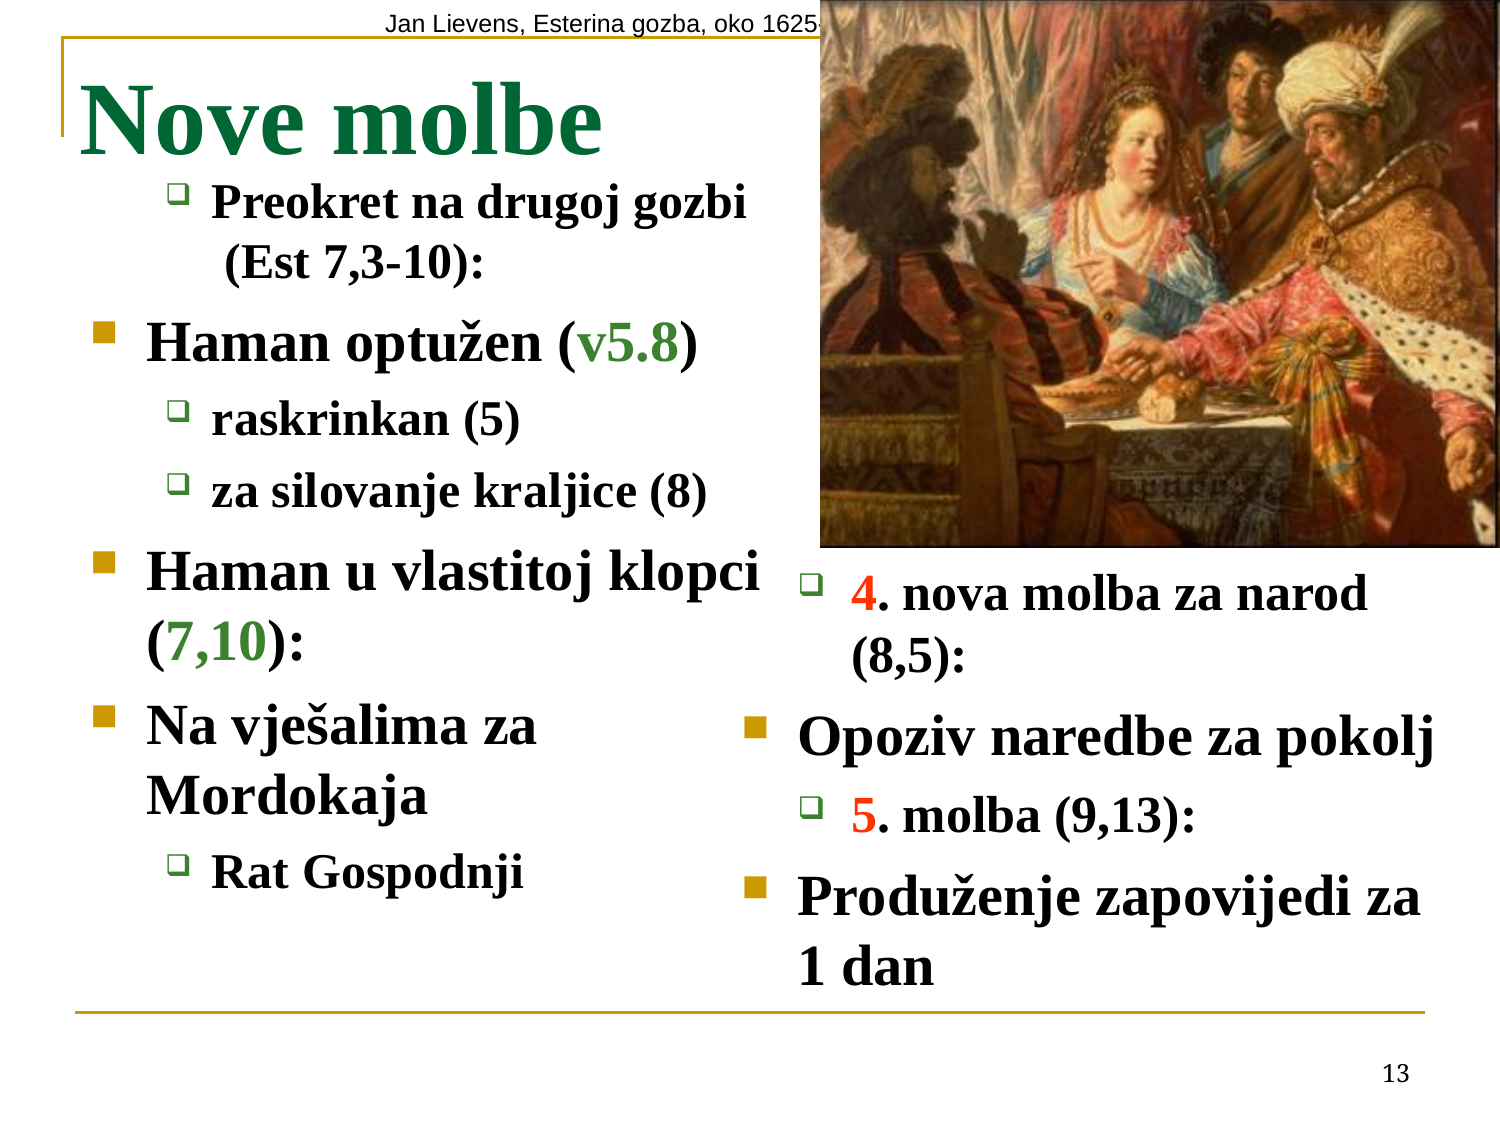

Jan Lievens, Esterina gozba, oko 1625-26
# Nove molbe
Preokret na drugoj gozbi
 (Est 7,3-10):
Haman optužen (v5.8)
raskrinkan (5)
za silovanje kraljice (8)
Haman u vlastitoj klopci (7,10):
Na vješalima za Mordokaja
Rat Gospodnji
4. nova molba za narod (8,5):
Opoziv naredbe za pokolj
5. molba (9,13):
Produženje zapovijedi za 1 dan